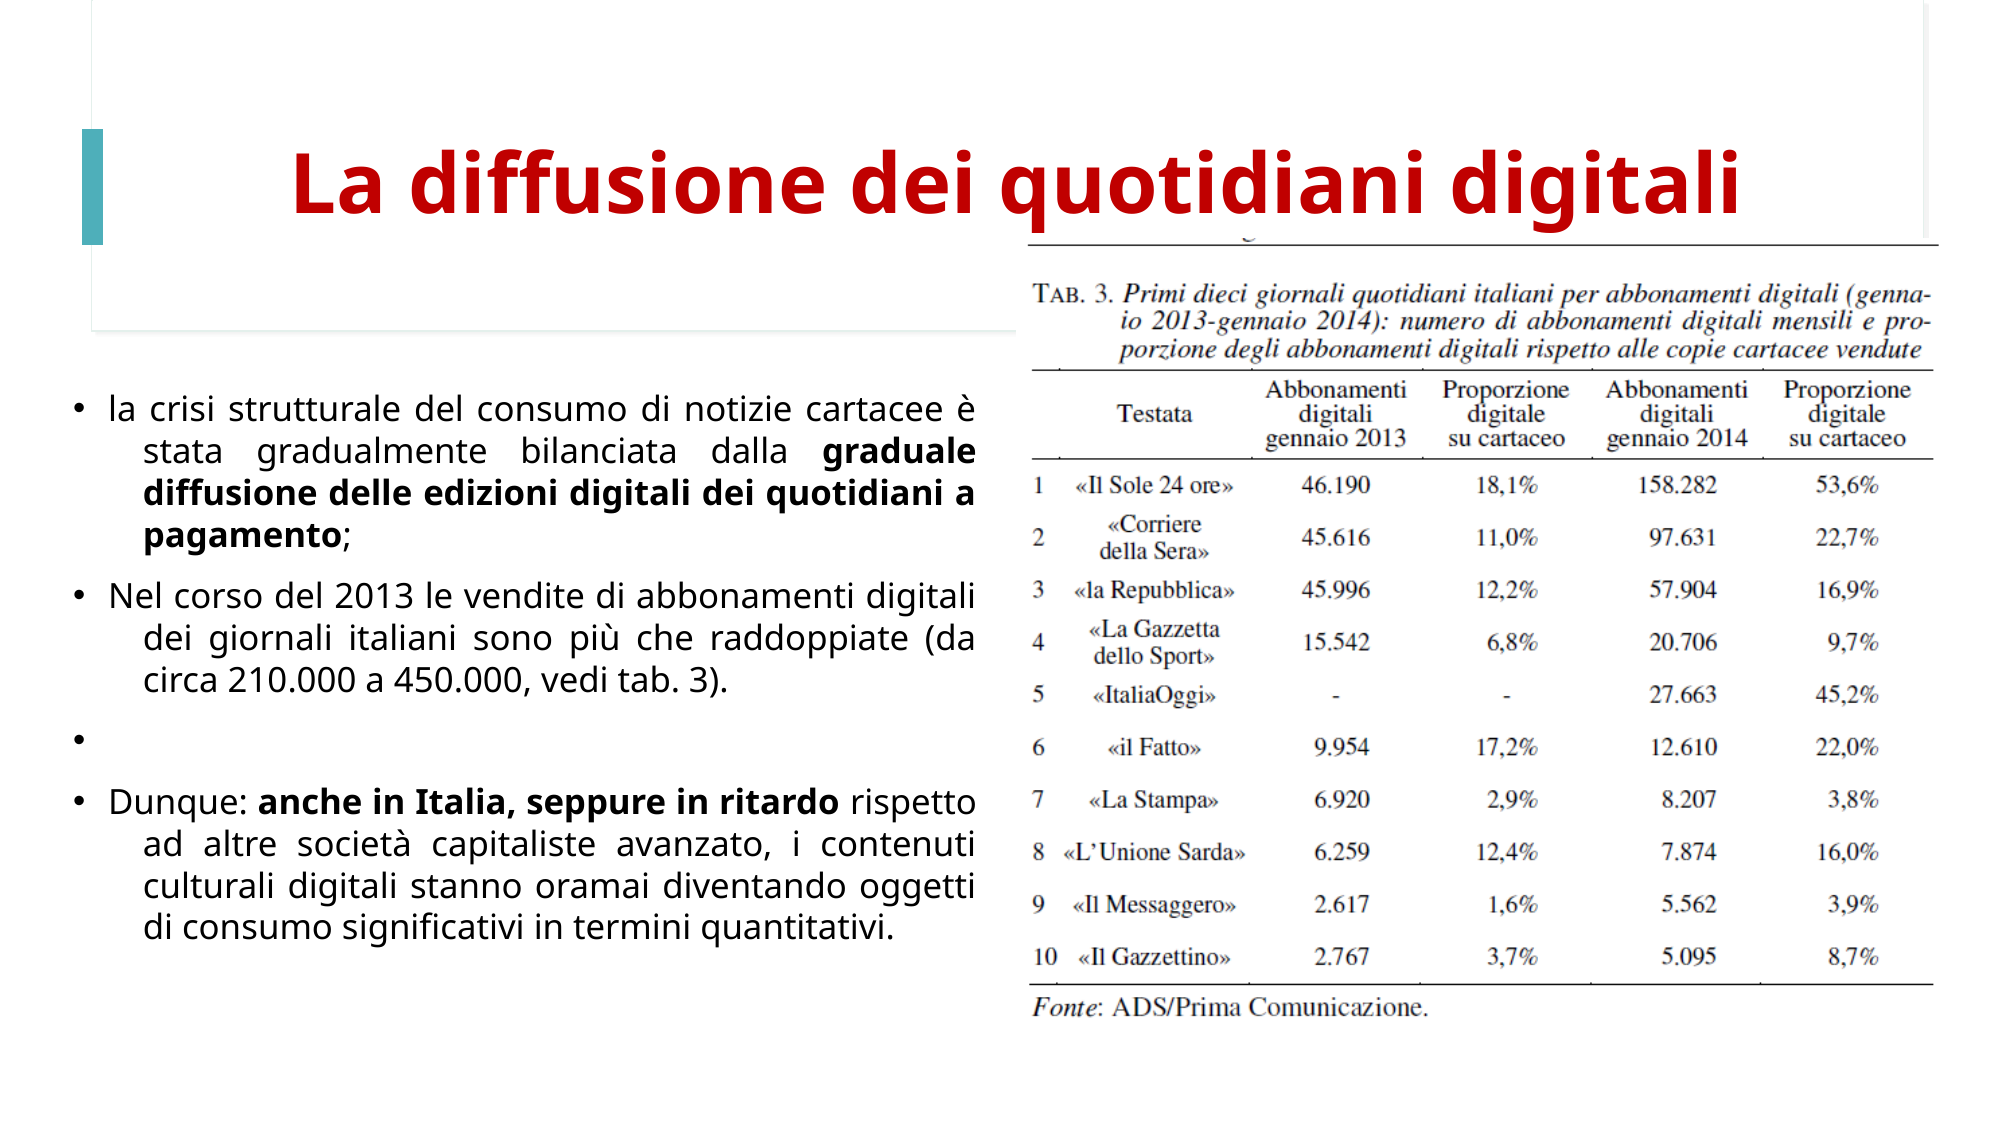

# La diffusione dei quotidiani digitali
la crisi strutturale del consumo di notizie cartacee è stata gradualmente bilanciata dalla graduale diffusione delle edizioni digitali dei quotidiani a pagamento;
Nel corso del 2013 le vendite di abbonamenti digitali dei giornali italiani sono più che raddoppiate (da circa 210.000 a 450.000, vedi tab. 3).
Dunque: anche in Italia, seppure in ritardo rispetto ad altre società capitaliste avanzato, i contenuti culturali digitali stanno oramai diventando oggetti di consumo significativi in termini quantitativi.